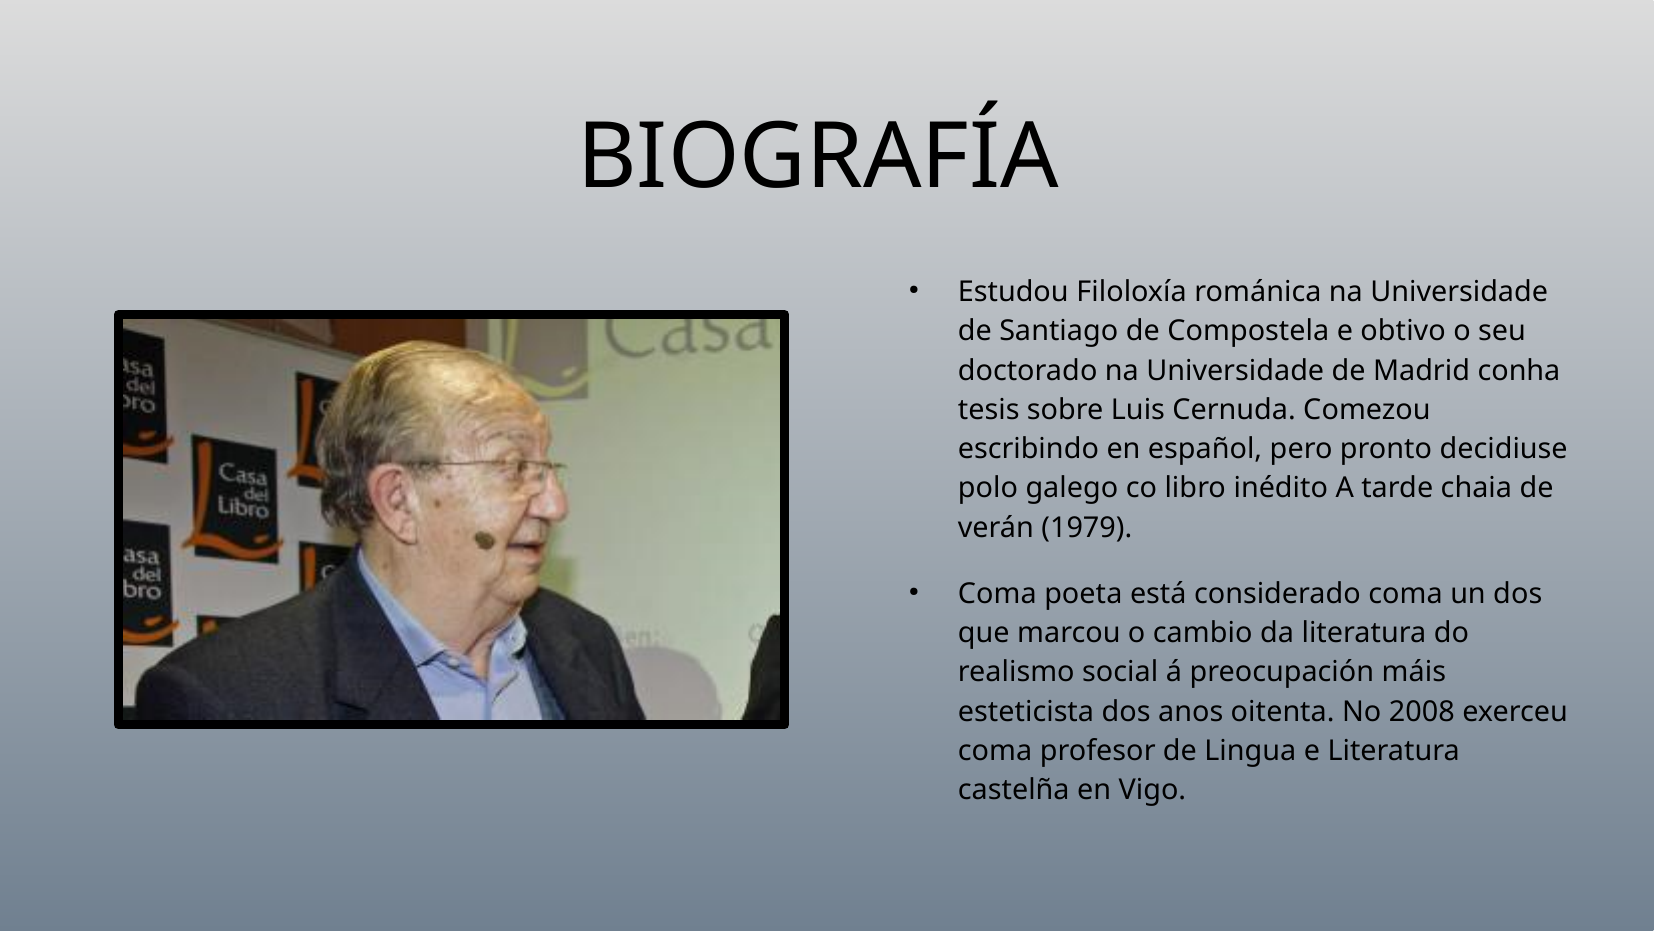

# BIOGRAFÍA
Estudou Filoloxía románica na Universidade de Santiago de Compostela e obtivo o seu doctorado na Universidade de Madrid conha tesis sobre Luis Cernuda. Comezou escribindo en español, pero pronto decidiuse polo galego co libro inédito A tarde chaia de verán (1979).
Coma poeta está considerado coma un dos que marcou o cambio da literatura do realismo social á preocupación máis esteticista dos anos oitenta. No 2008 exerceu coma profesor de Lingua e Literatura castelña en Vigo.